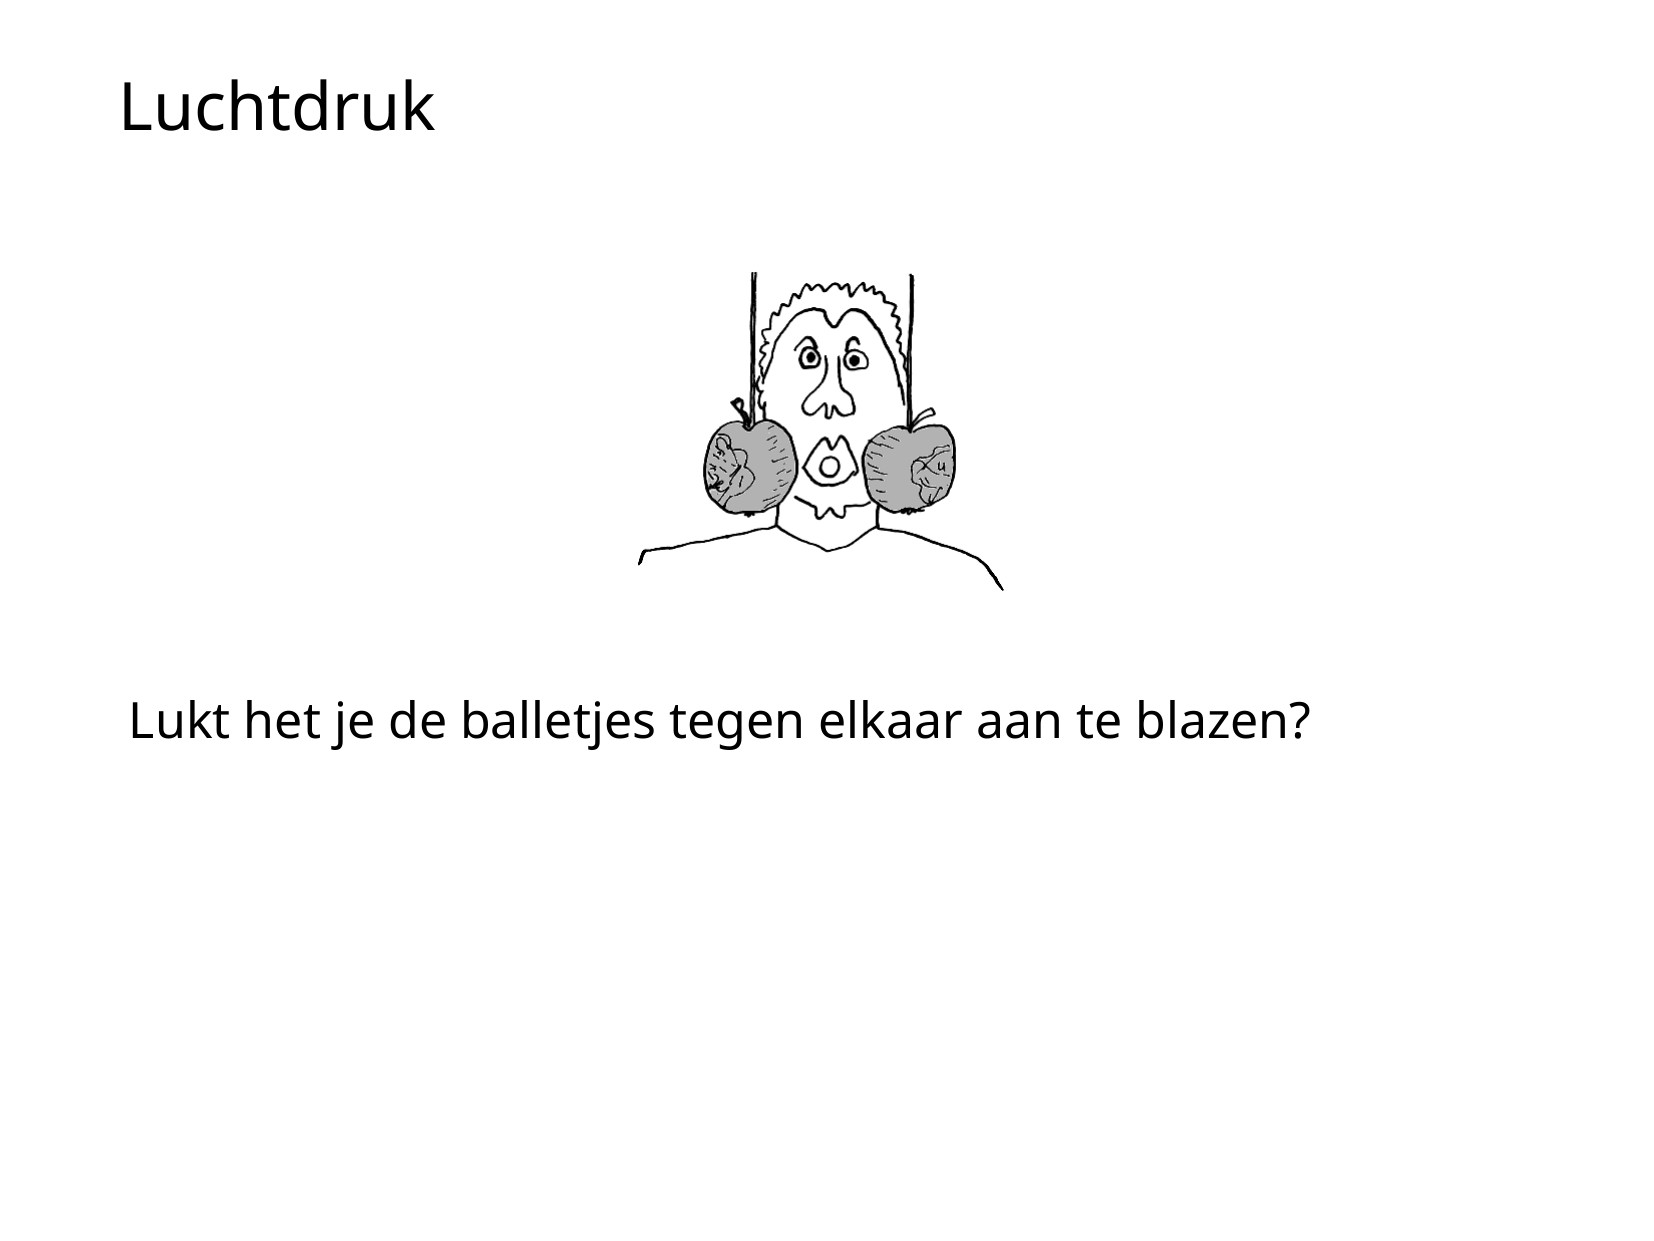

Luchtdruk
Lukt het je de balletjes tegen elkaar aan te blazen?